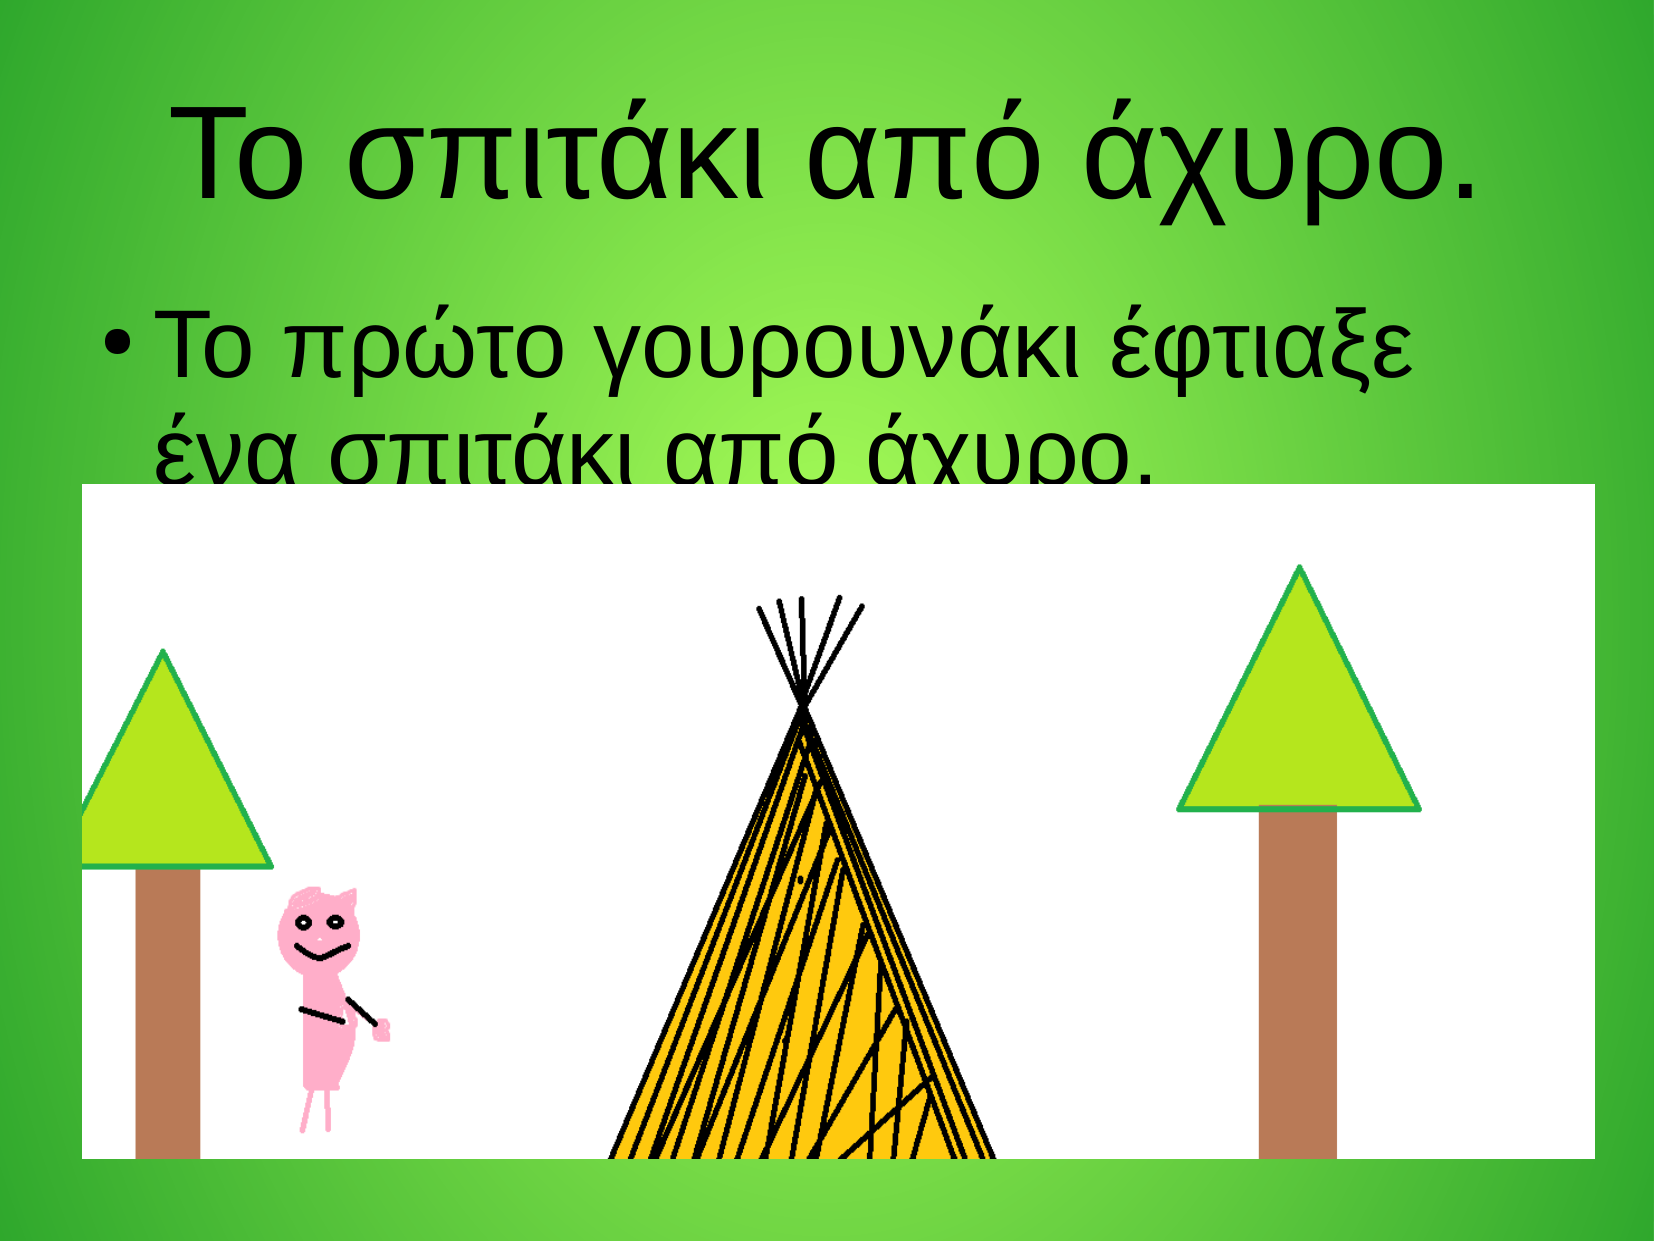

# Το σπιτάκι από άχυρο.
Το πρώτο γουρουνάκι έφτιαξε ένα σπιτάκι από άχυρο.